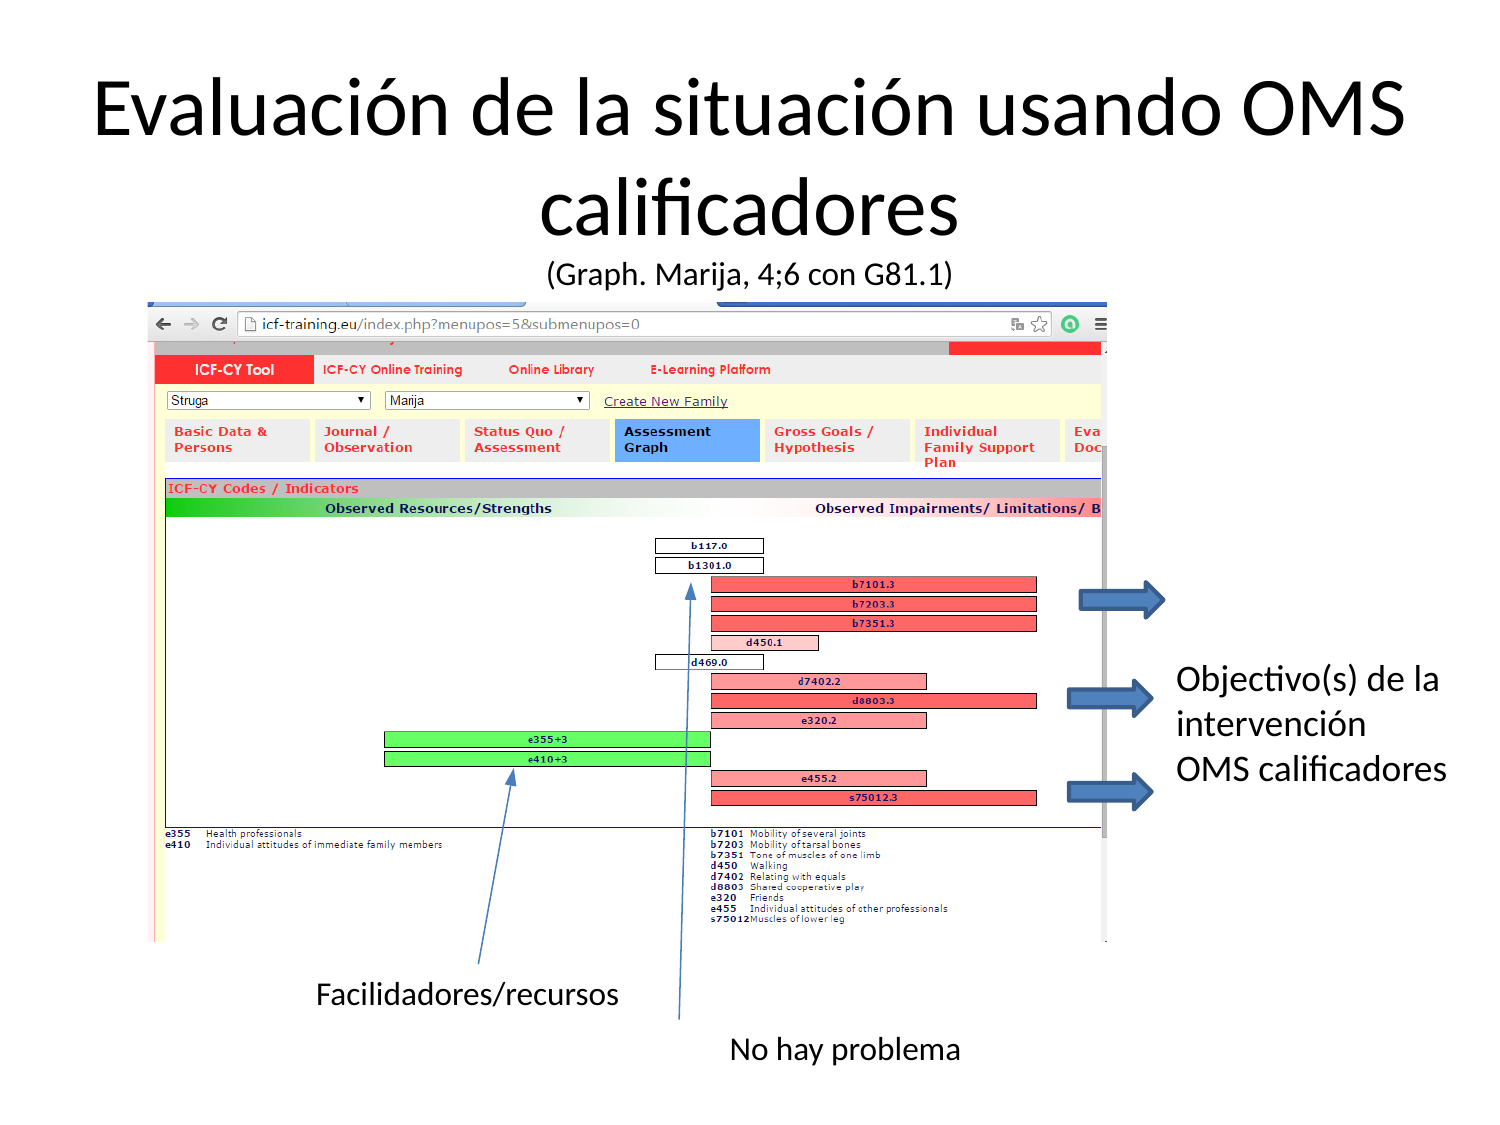

# Evaluación de la situación usando OMS calificadores (Graph. Marija, 4;6 con G81.1)
Objectivo(s) de la
intervención
OMS calificadores
Facilidadores/recursos
No hay problema